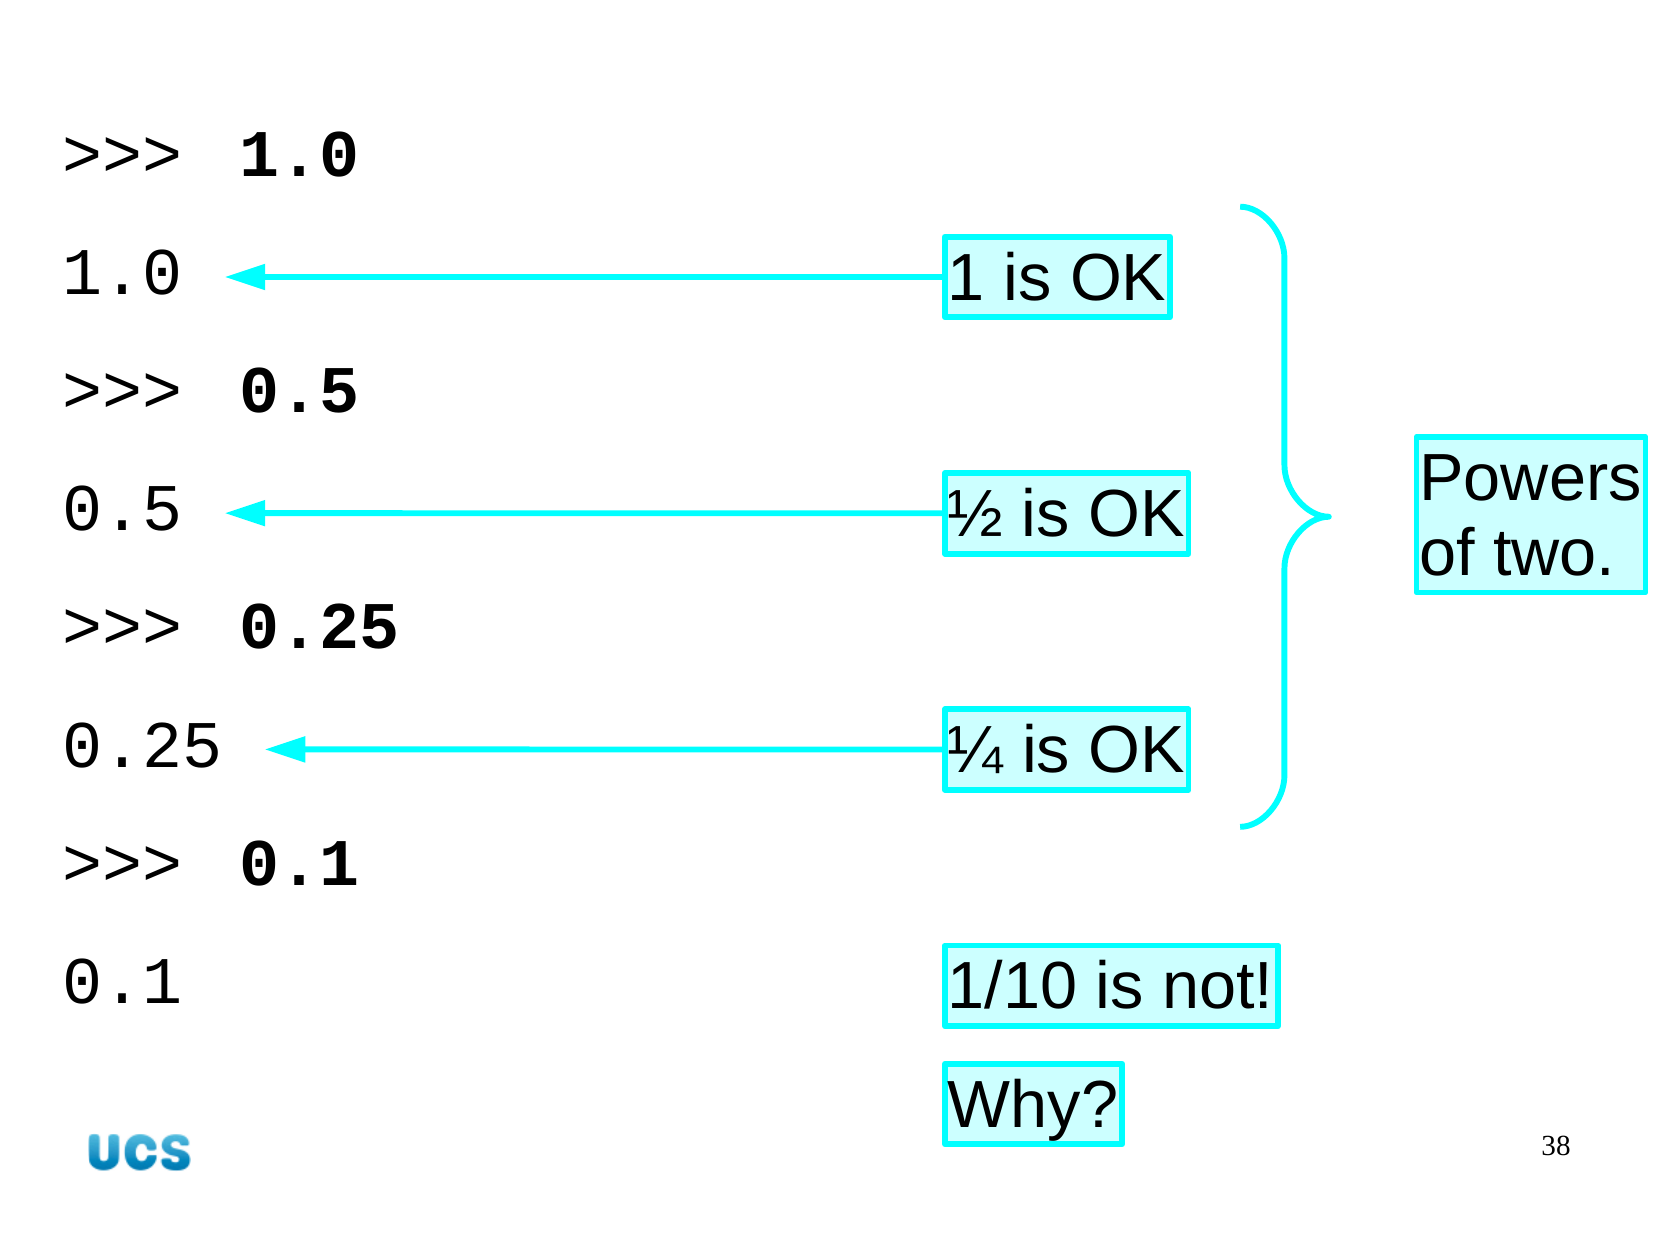

>>>
1.0
1.0
1 is OK
>>>
0.5
Powers
of two.
0.5
½ is OK
>>>
0.25
0.25
¼ is OK
>>>
0.1
0.1
1/10 is not!
Why?
38